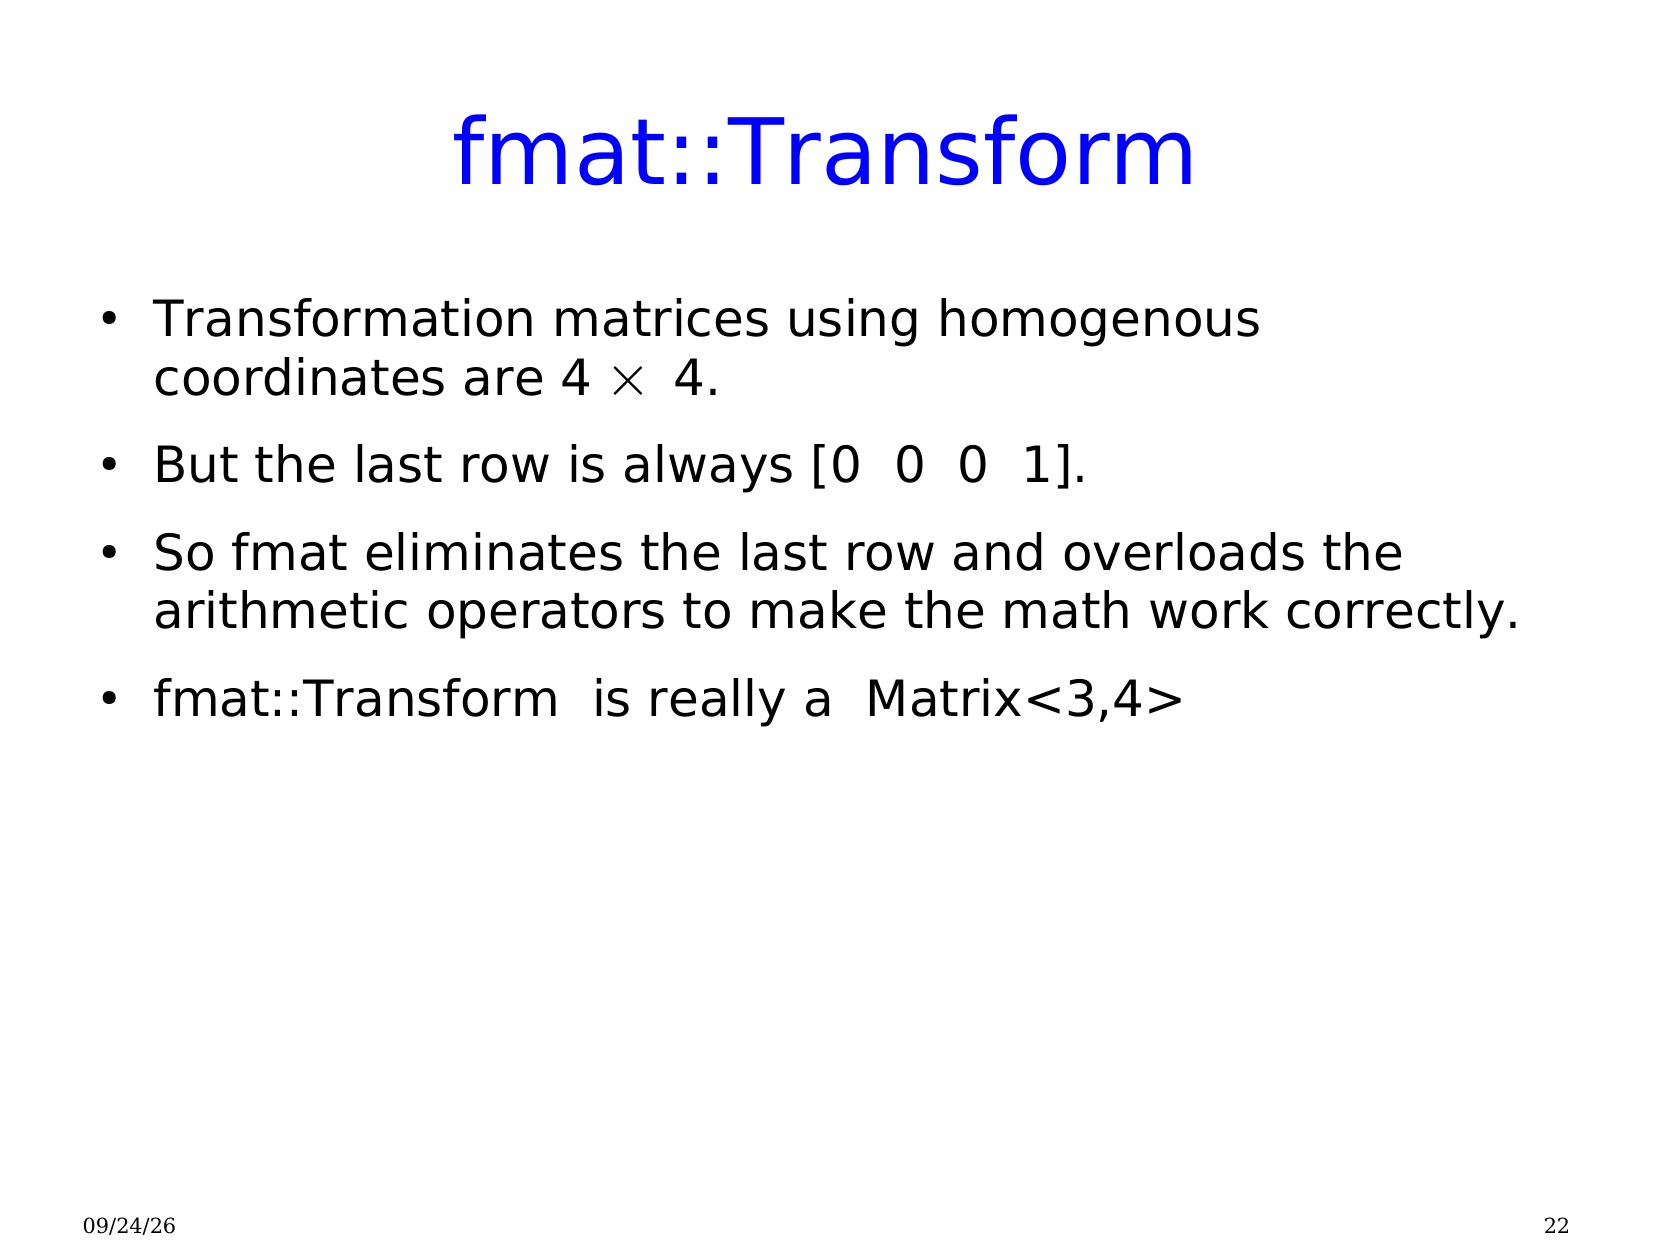

# fmat::Transform
Transformation matrices using homogenous coordinates are 4  4.
But the last row is always [0 0 0 1].
So fmat eliminates the last row and overloads the arithmetic operators to make the math work correctly.
fmat::Transform is really a Matrix<3,4>
22